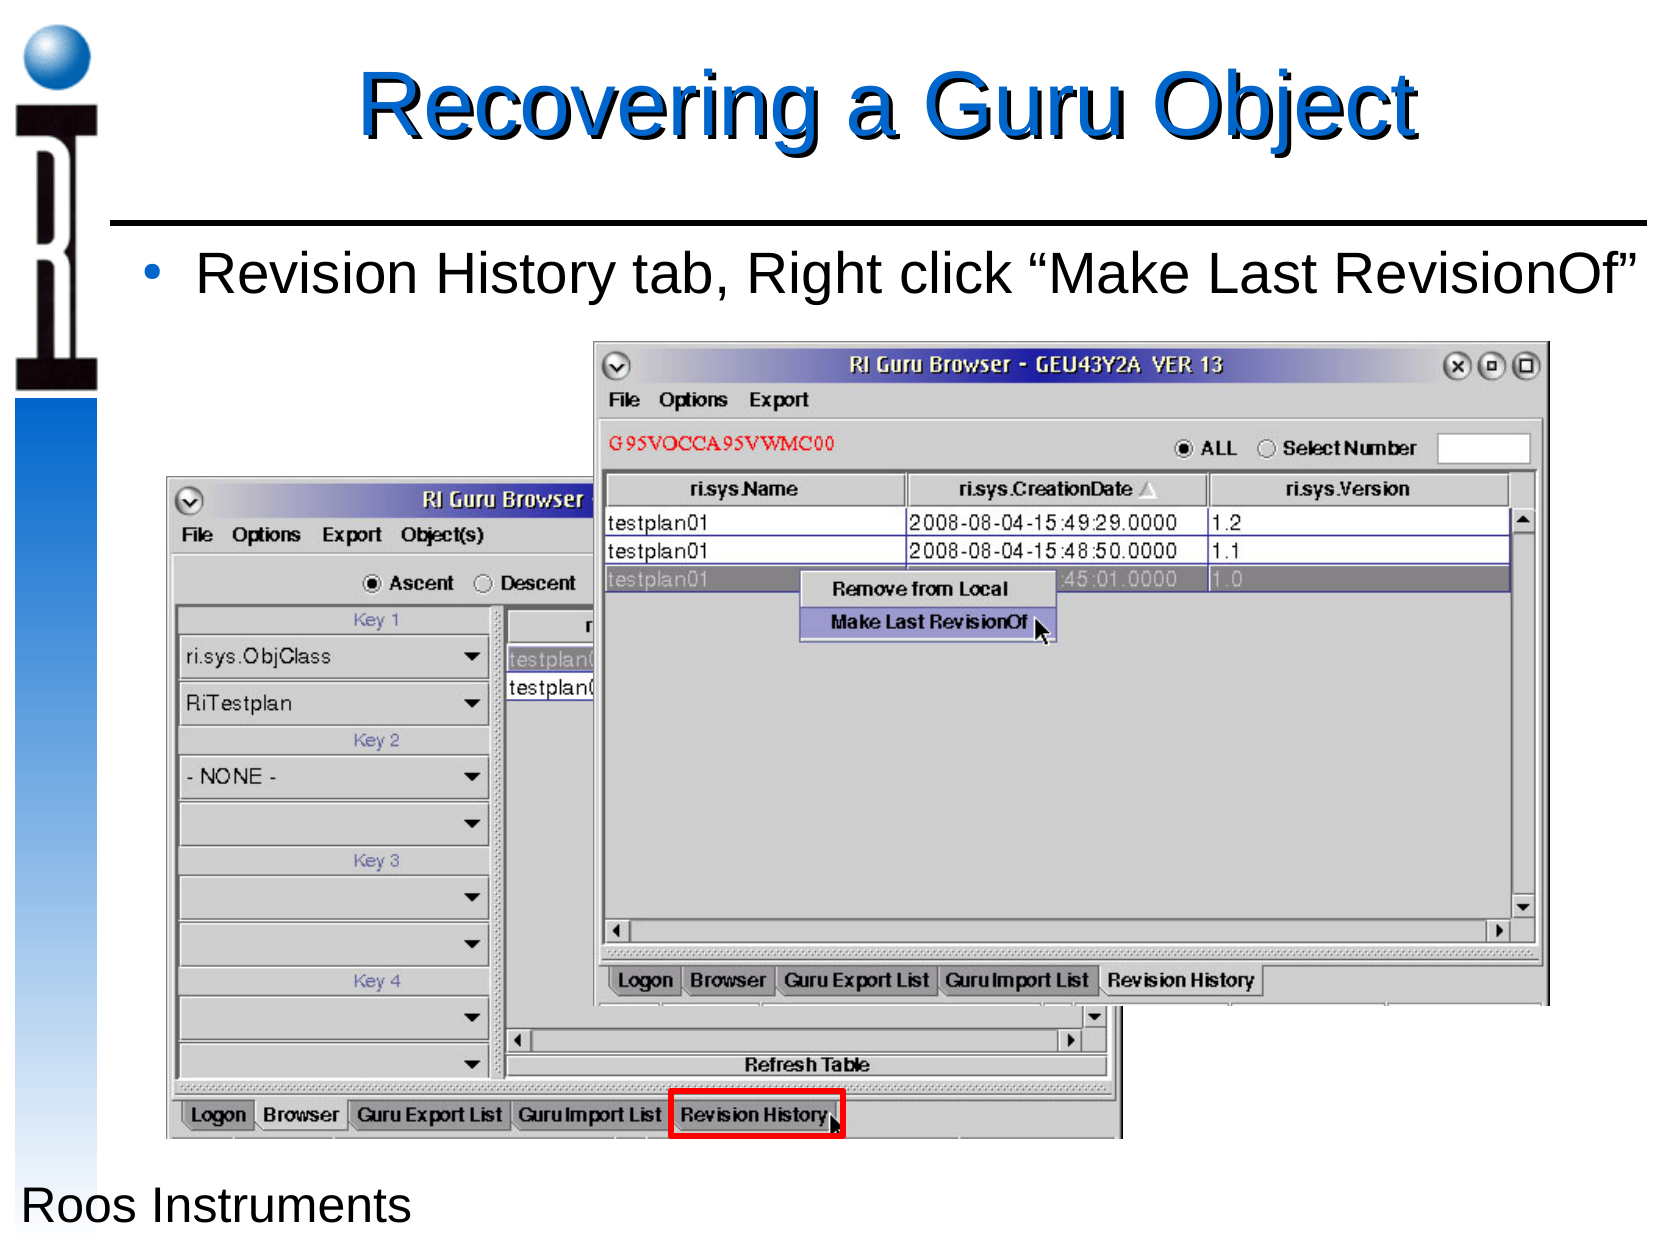

# Recovering a Guru Object
Revision History tab, Right click “Make Last RevisionOf”